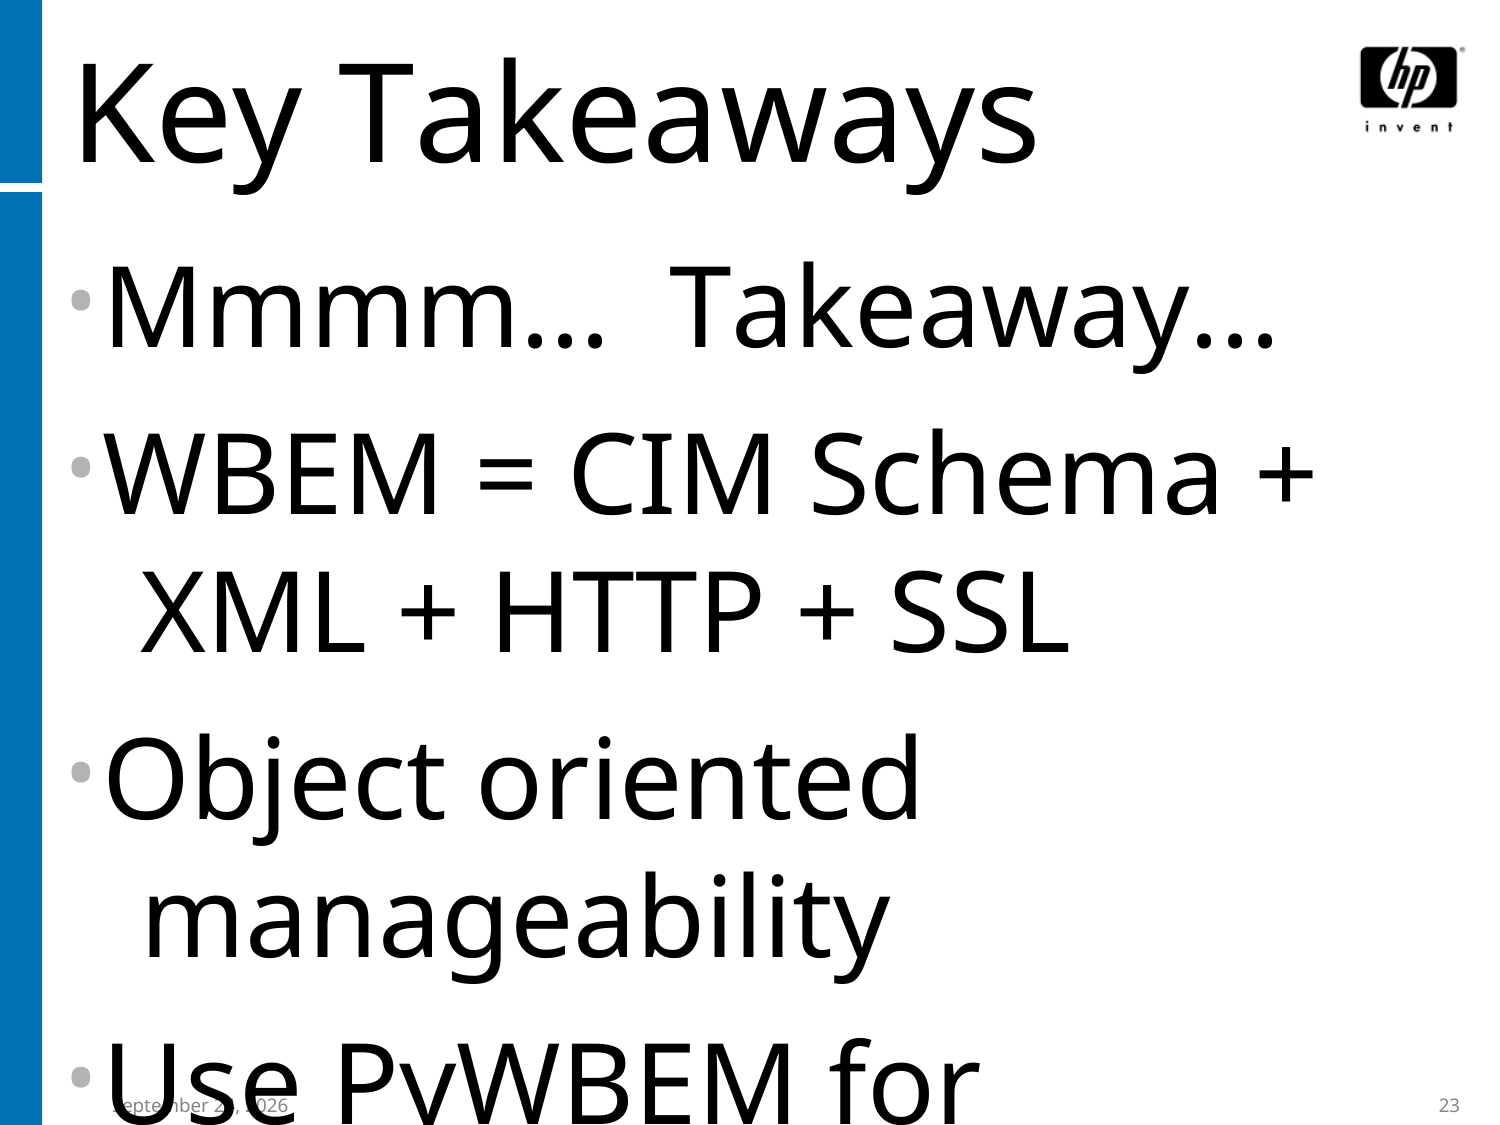

# Key Takeaways
Mmmm... Takeaway...
WBEM = CIM Schema + XML + HTTP + SSL
Object oriented manageability
Use PyWBEM for exploration
23